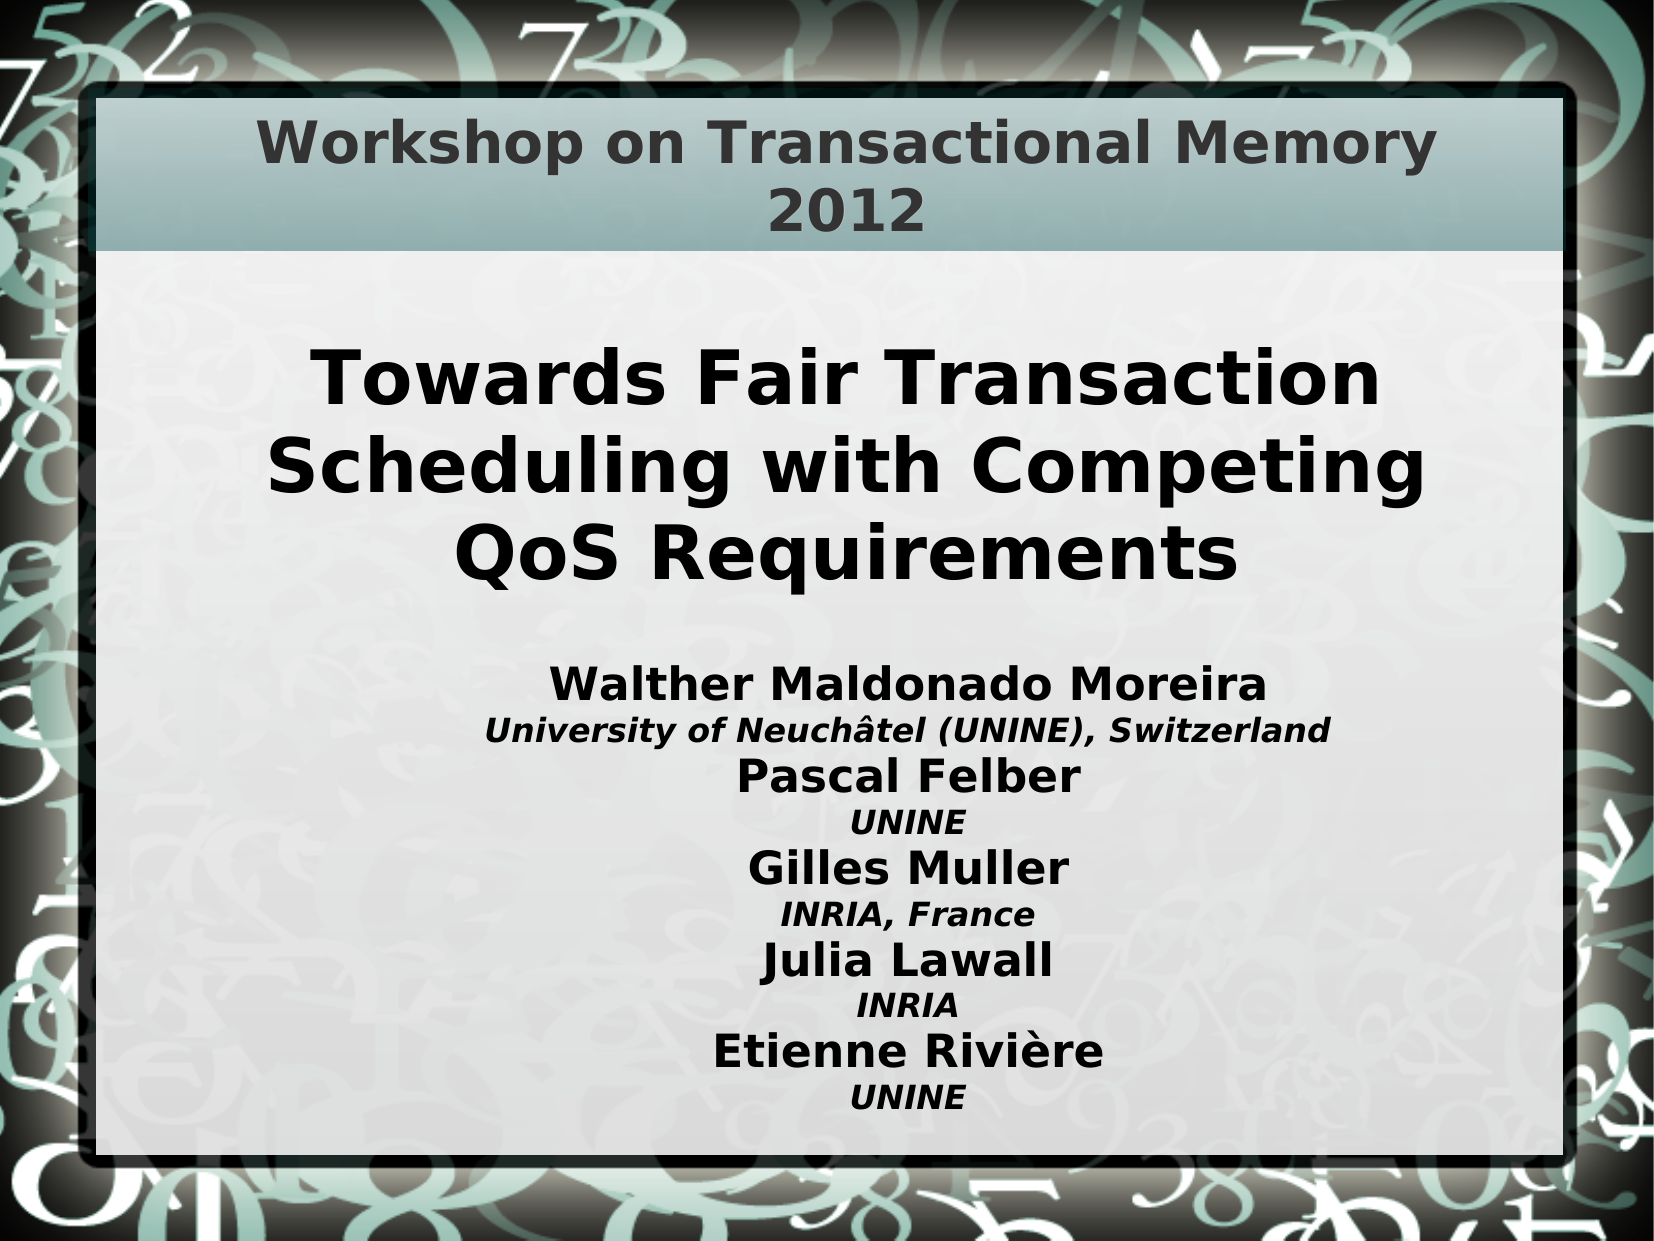

# Workshop on Transactional Memory 2012
Towards Fair Transaction Scheduling with Competing QoS Requirements
Walther Maldonado Moreira
University of Neuchâtel (UNINE), Switzerland
Pascal Felber
UNINE
Gilles Muller
INRIA, France
Julia Lawall
INRIA
Etienne Rivière
UNINE